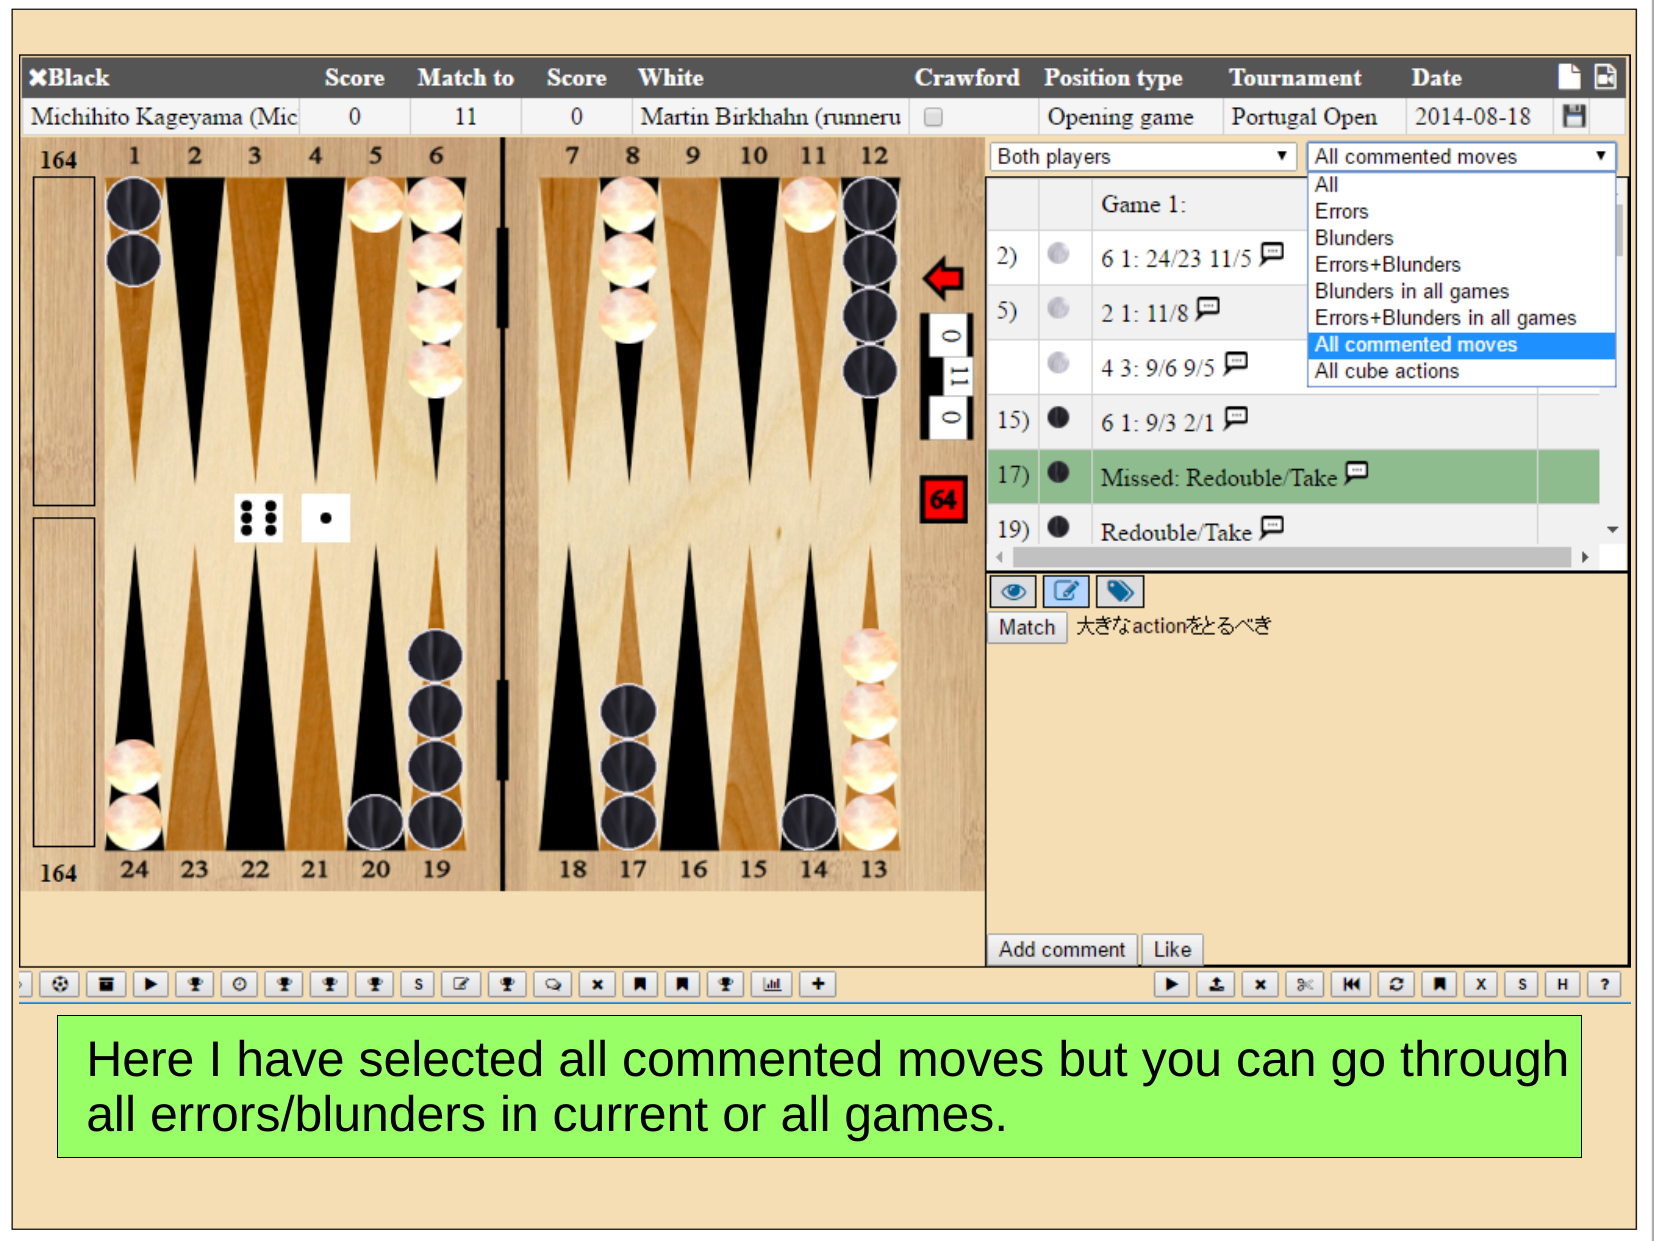

# Backgammon Studio
Here I have selected all commented moves but you can go through
all errors/blunders in current or all games.